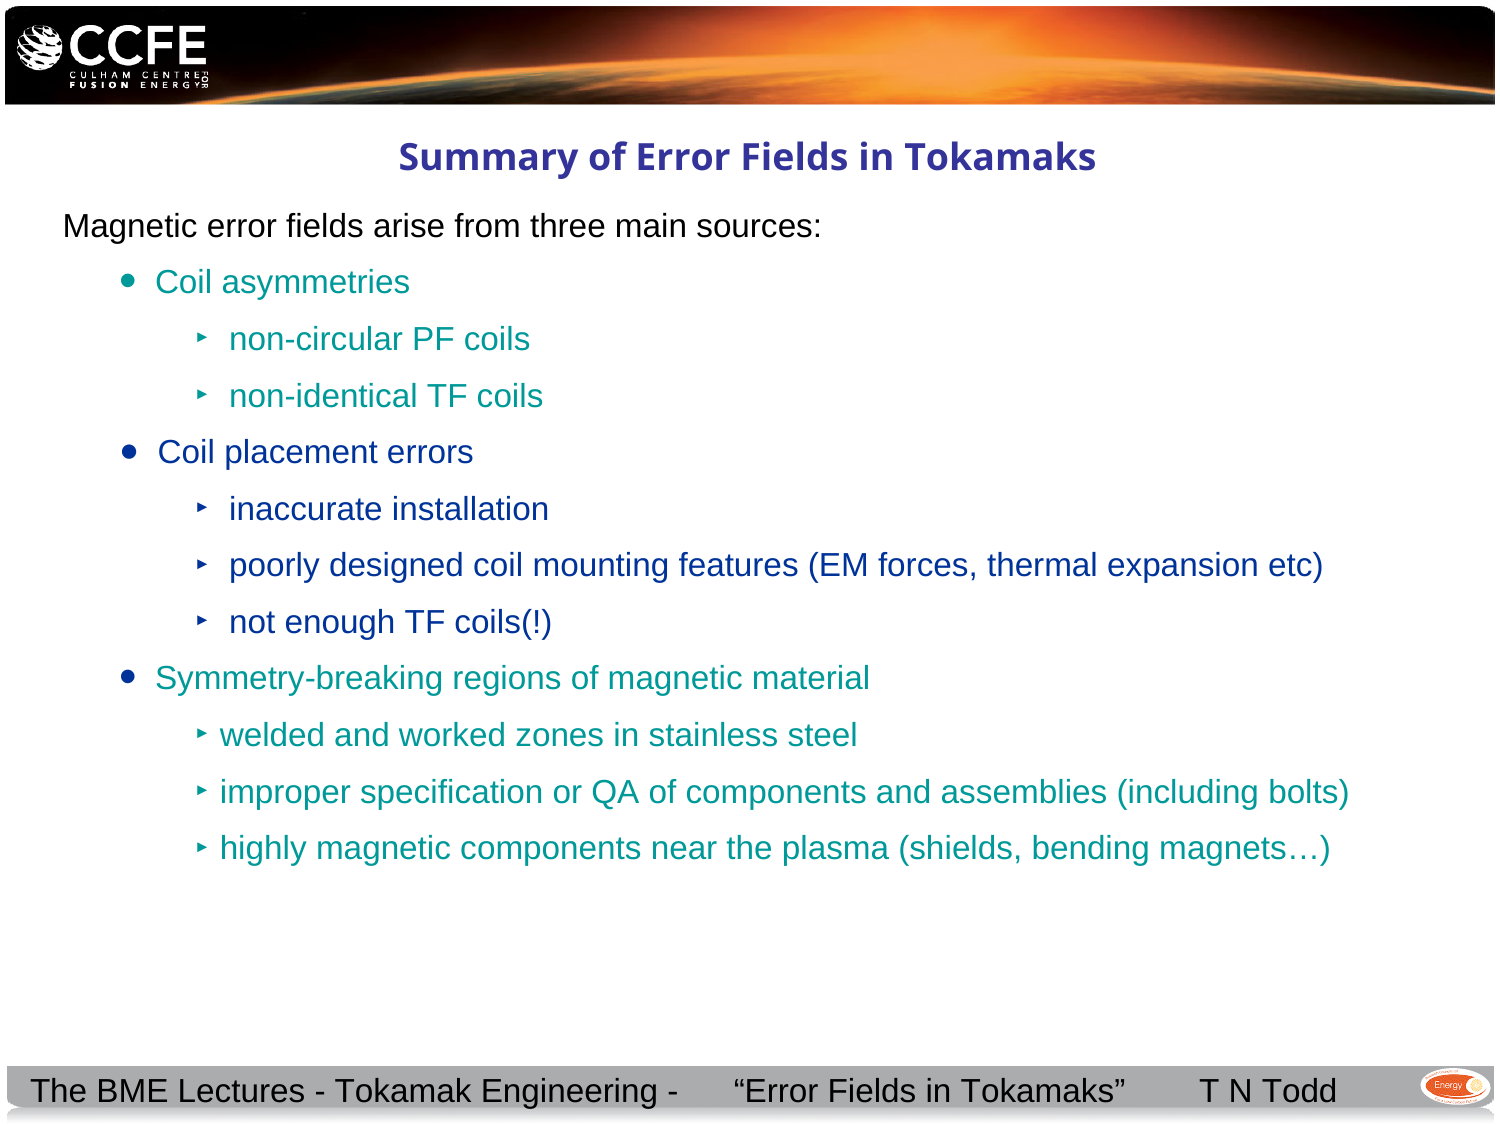

Summary of Error Fields in Tokamaks
 Magnetic error fields arise from three main sources:
 Coil asymmetries
 non-circular PF coils
 non-identical TF coils
 Coil placement errors
 inaccurate installation
 poorly designed coil mounting features (EM forces, thermal expansion etc)
 not enough TF coils(!)
 Symmetry-breaking regions of magnetic material
 welded and worked zones in stainless steel
 improper specification or QA of components and assemblies (including bolts)
 highly magnetic components near the plasma (shields, bending magnets…)